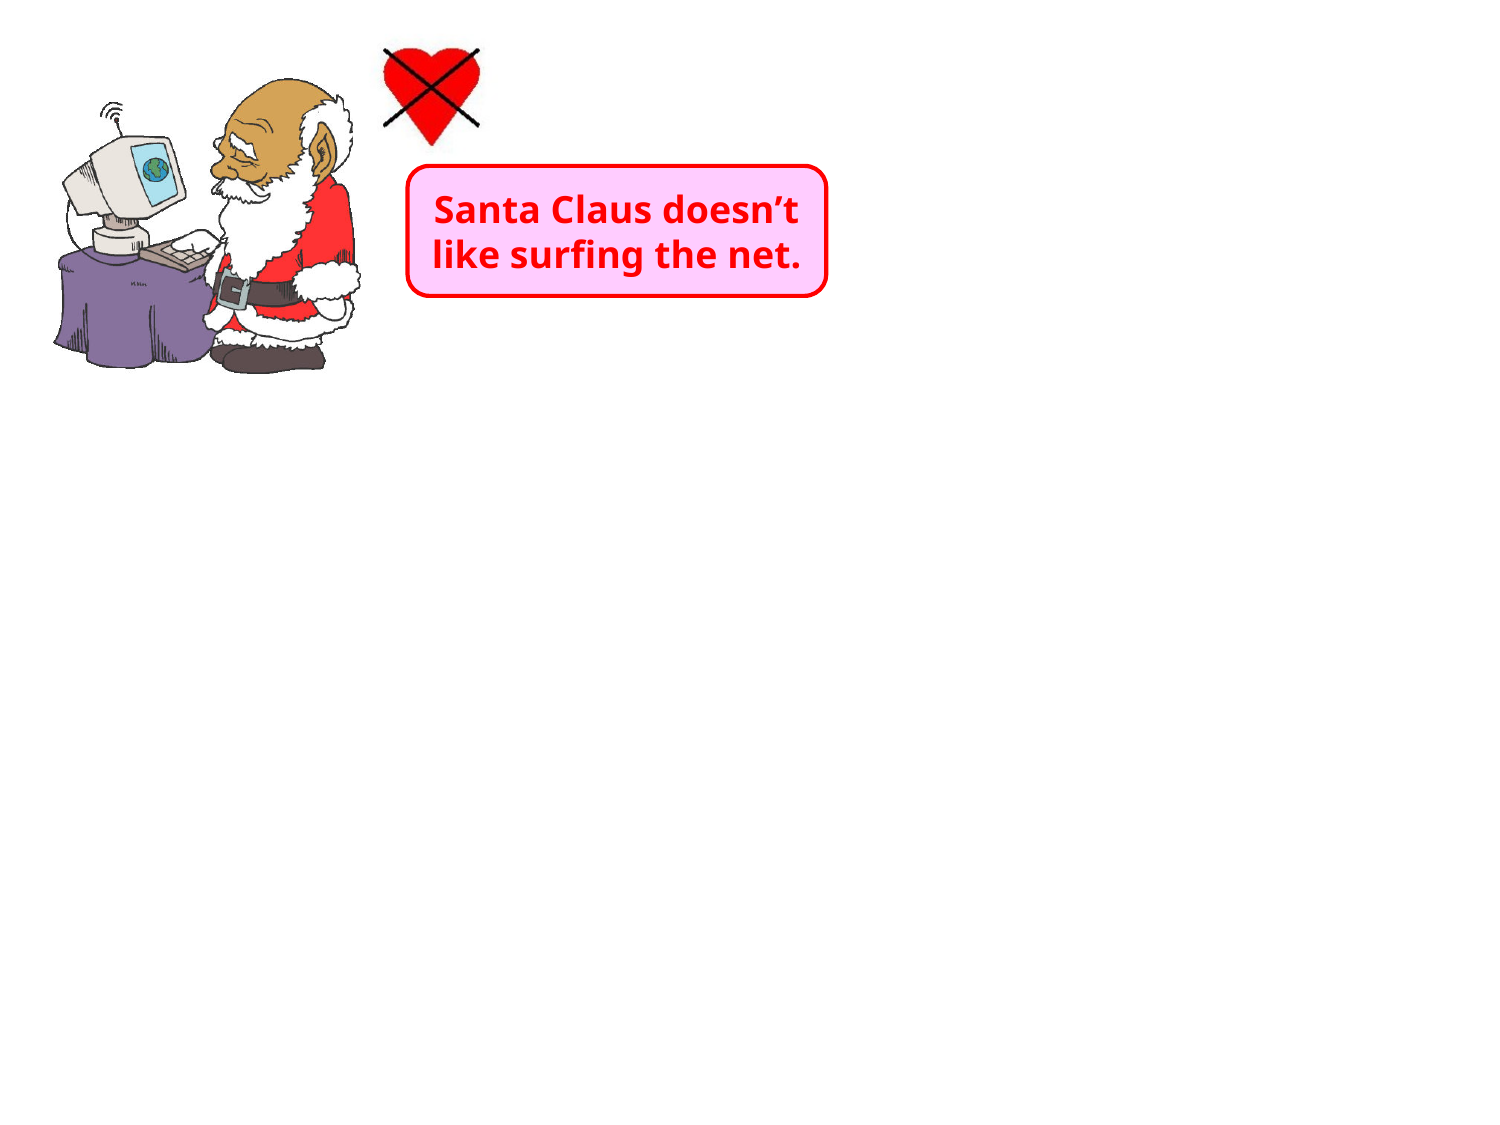

Santa Claus doesn’t
like surfing the net.